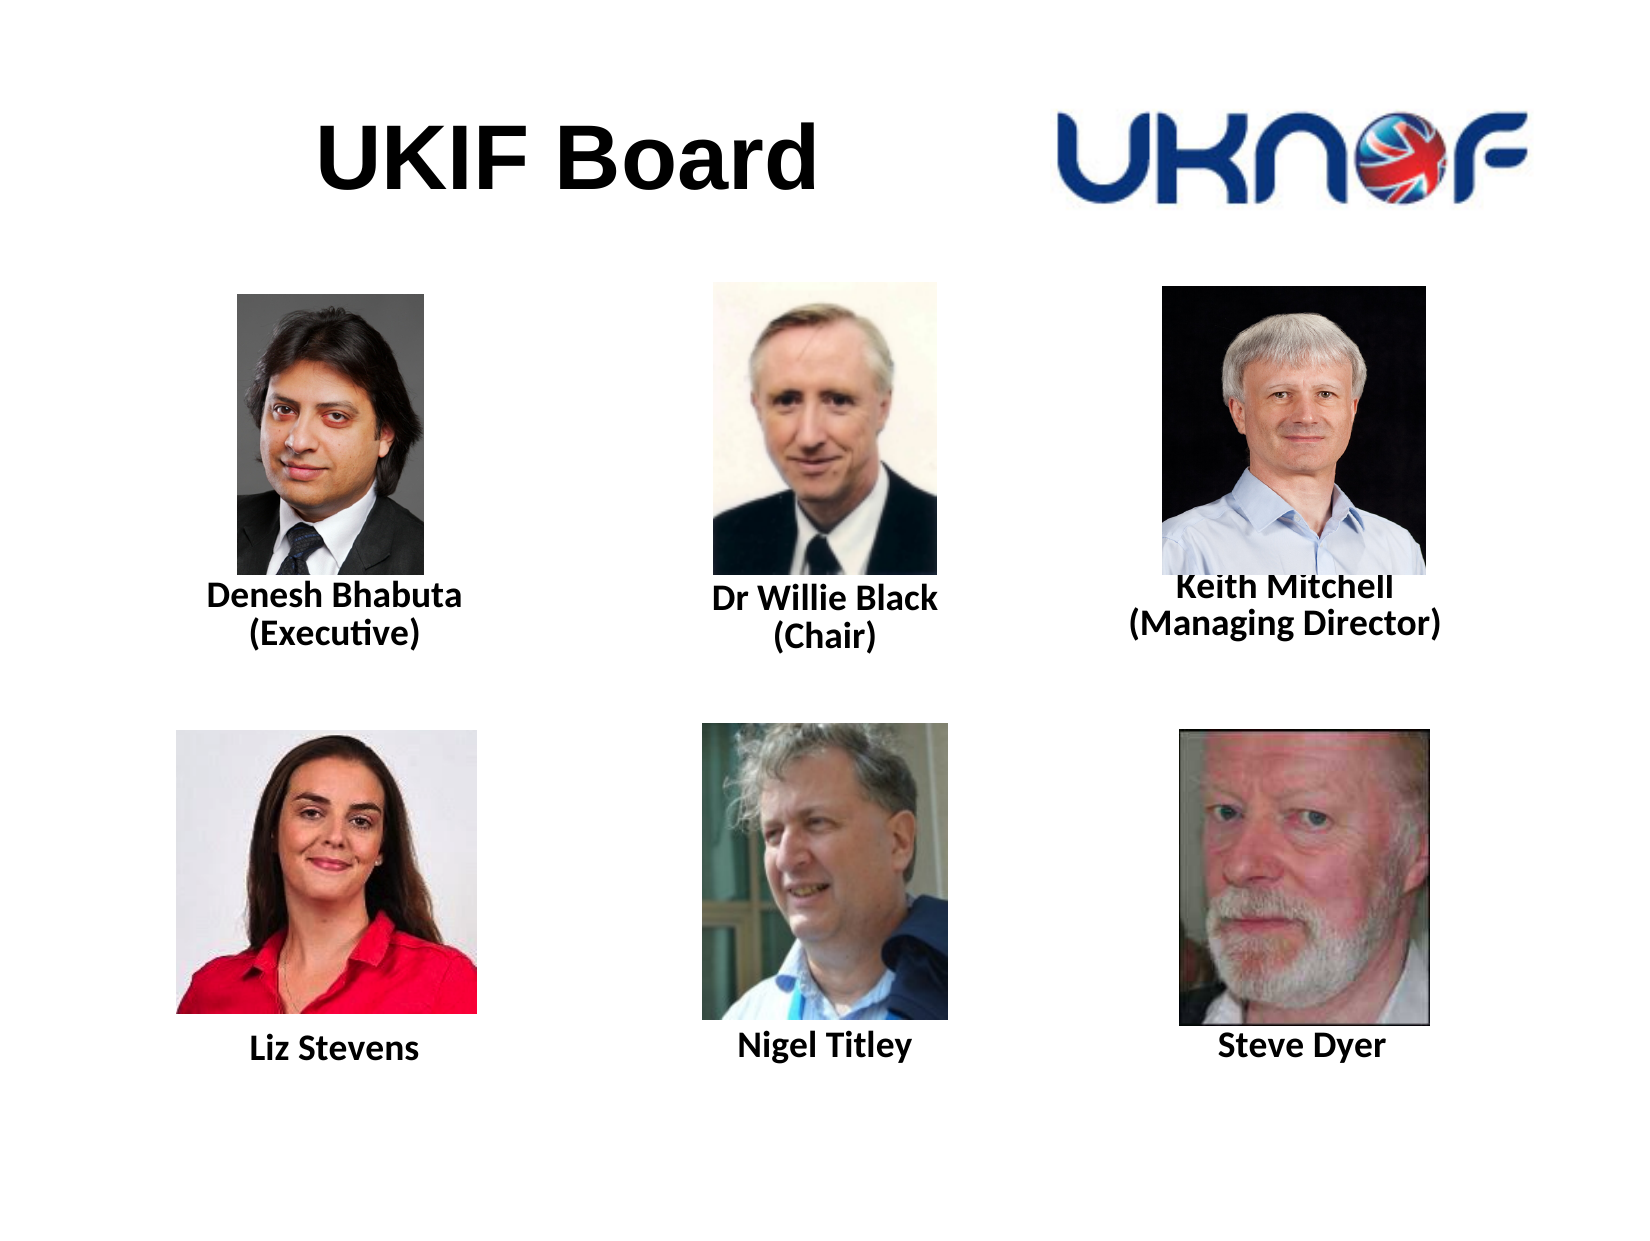

# UKIF Board
Keith Mitchell
(Managing Director)
Denesh Bhabuta
(Executive)
Dr Willie Black
(Chair)
Nigel Titley
Steve Dyer
Liz Stevens